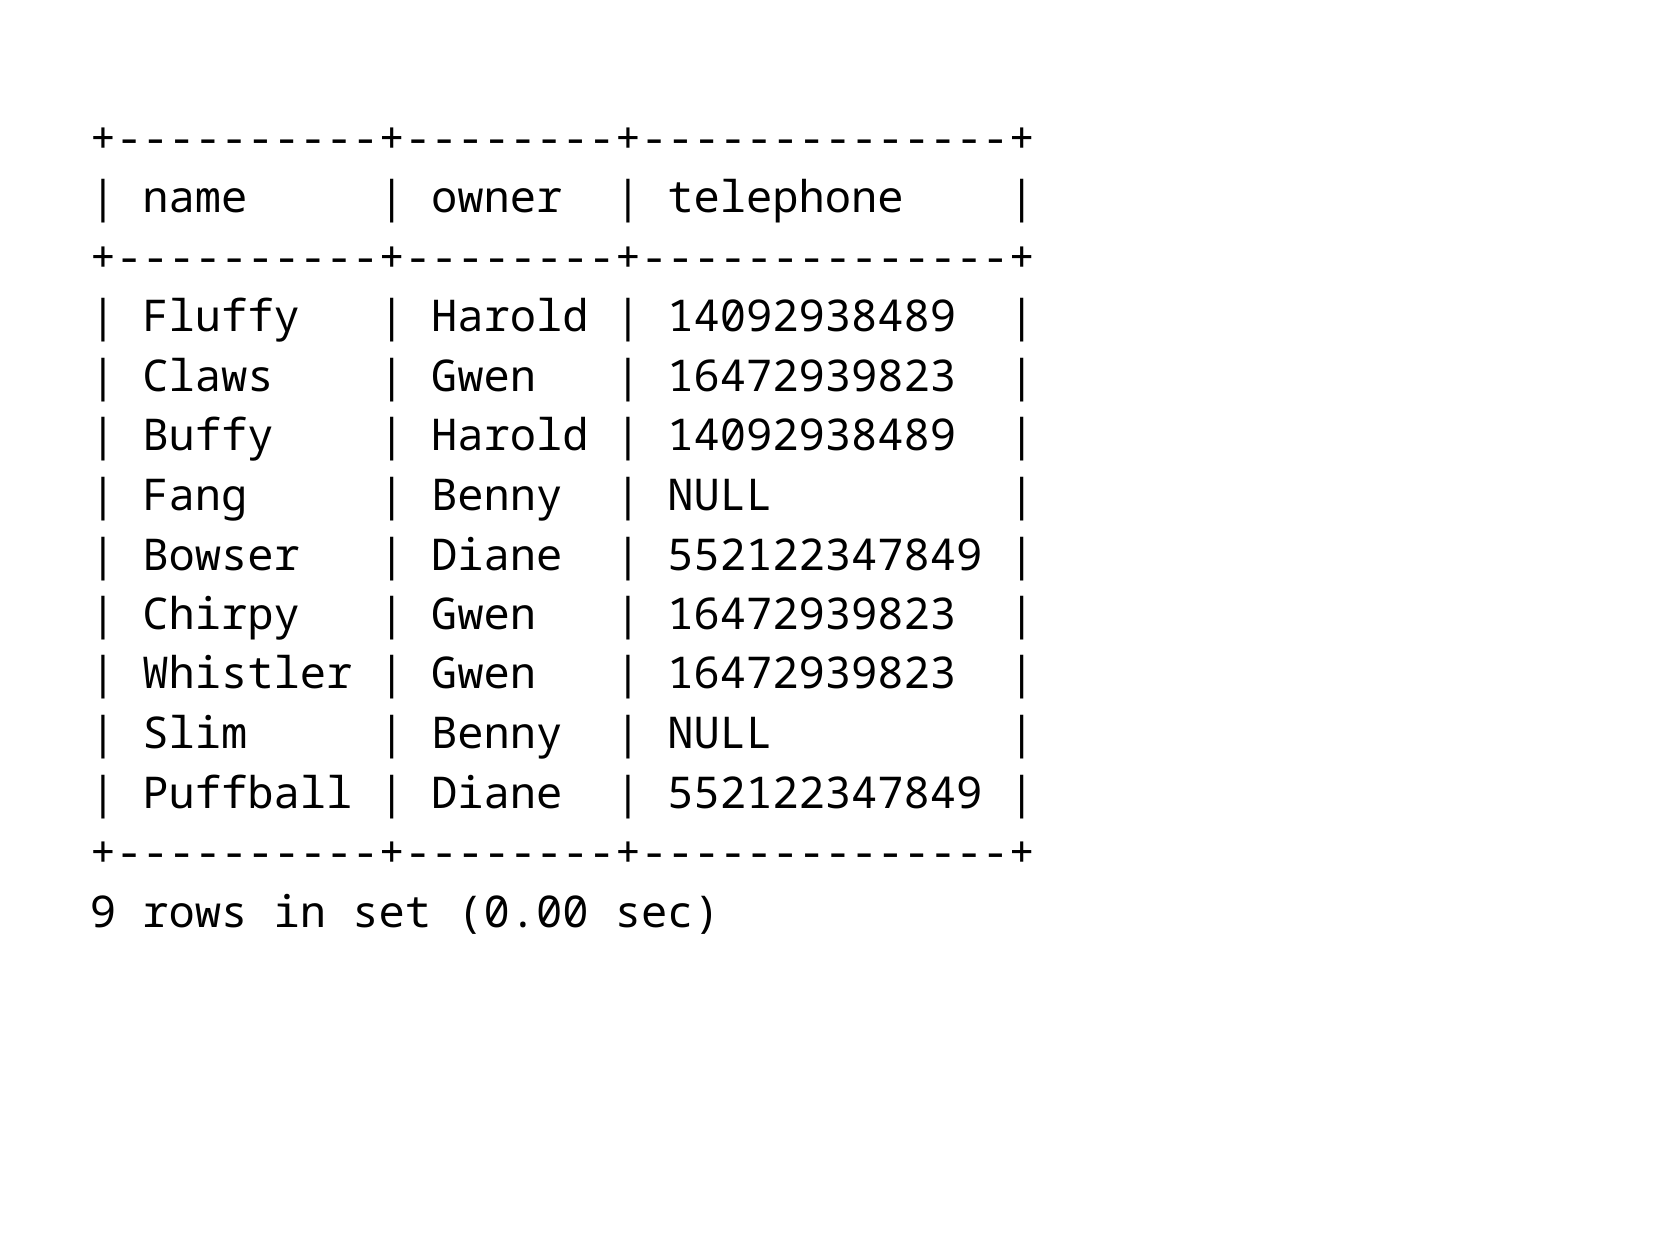

+----------+--------+--------------+
| name | owner | telephone |
+----------+--------+--------------+
| Fluffy | Harold | 14092938489 |
| Claws | Gwen | 16472939823 |
| Buffy | Harold | 14092938489 |
| Fang | Benny | NULL |
| Bowser | Diane | 552122347849 |
| Chirpy | Gwen | 16472939823 |
| Whistler | Gwen | 16472939823 |
| Slim | Benny | NULL |
| Puffball | Diane | 552122347849 |
+----------+--------+--------------+
9 rows in set (0.00 sec)